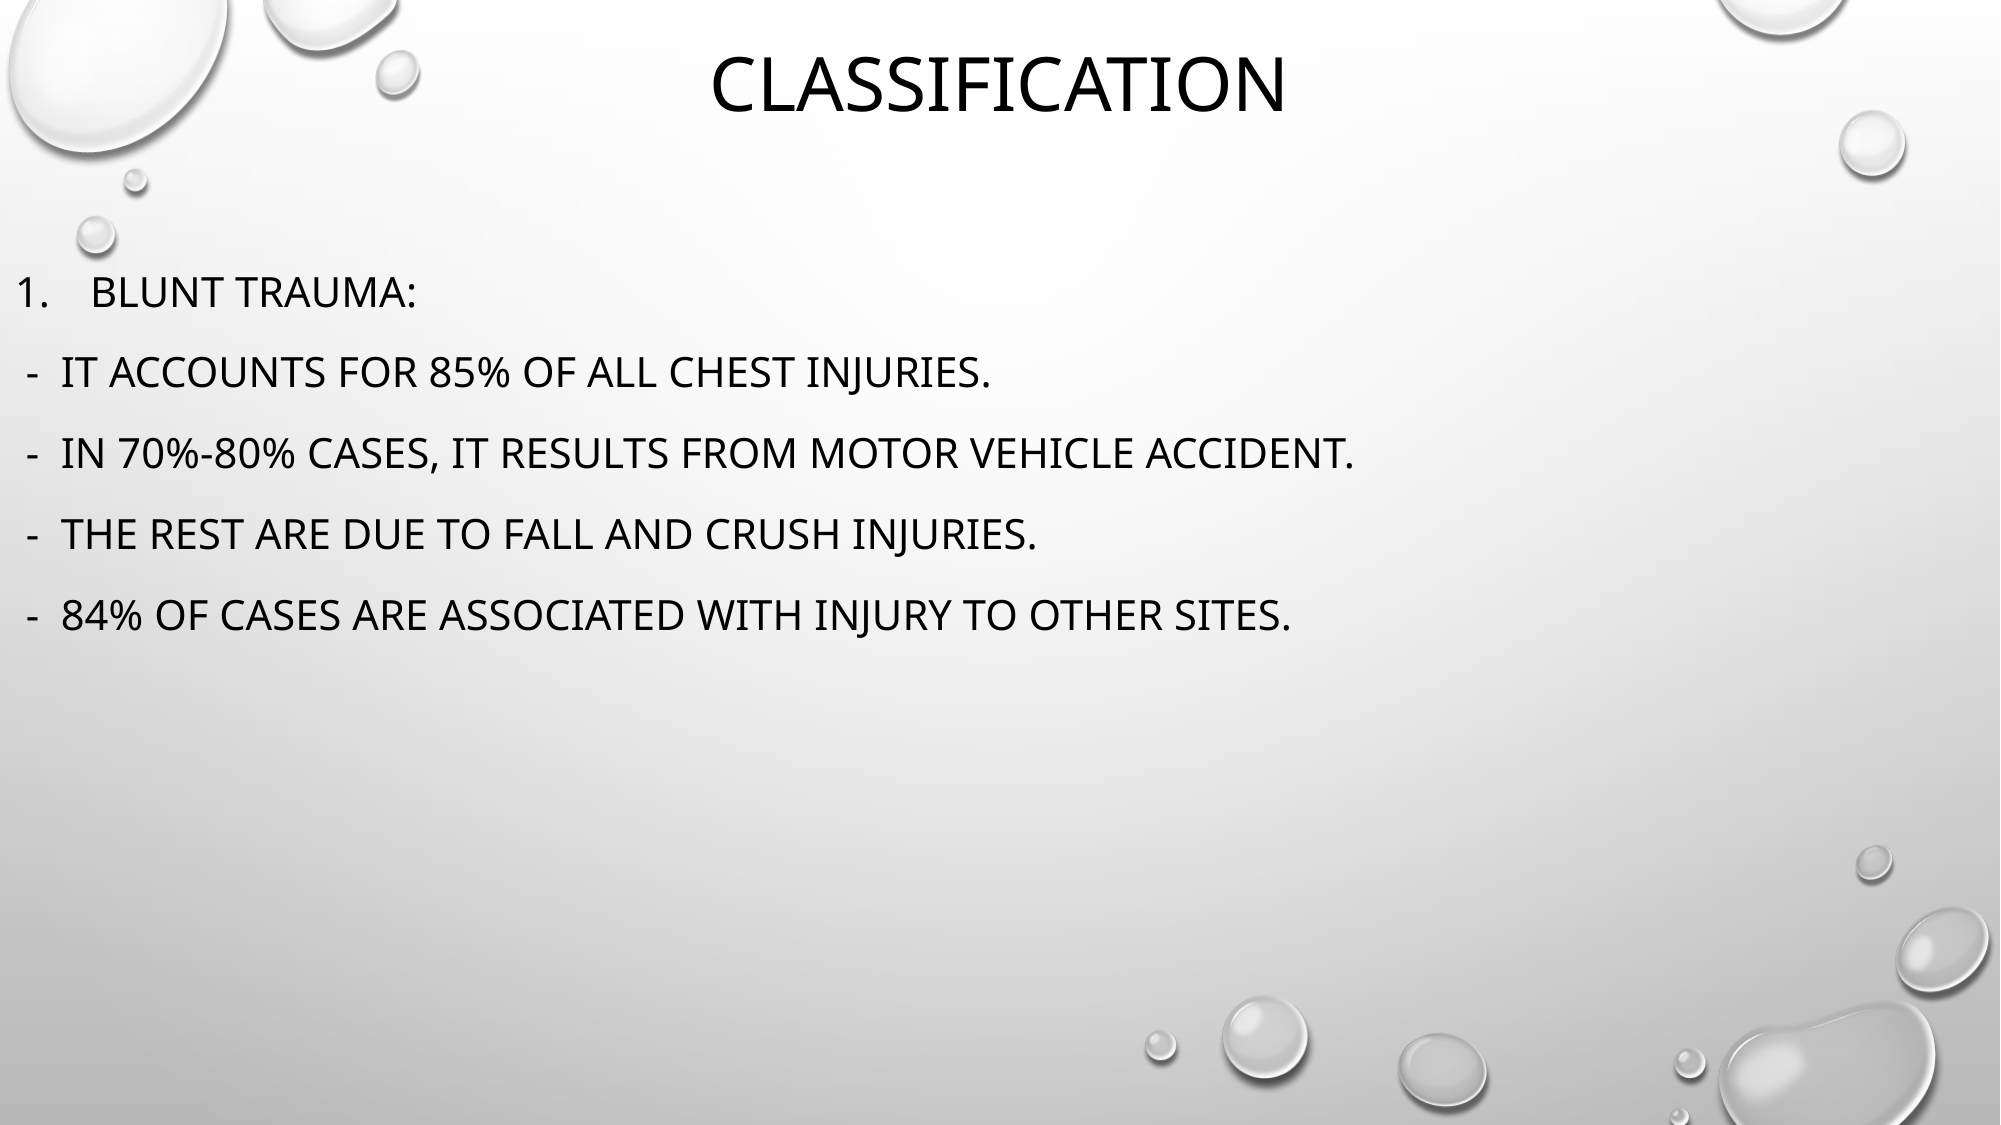

# CLASSIFICATION
Blunt trauma:
 - It accounts for 85% of all chest injuries.
 - In 70%-80% cases, it results from motor vehicle accident.
 - The rest are due to fall and crush injuries.
 - 84% of cases are associated with injury to other sites.